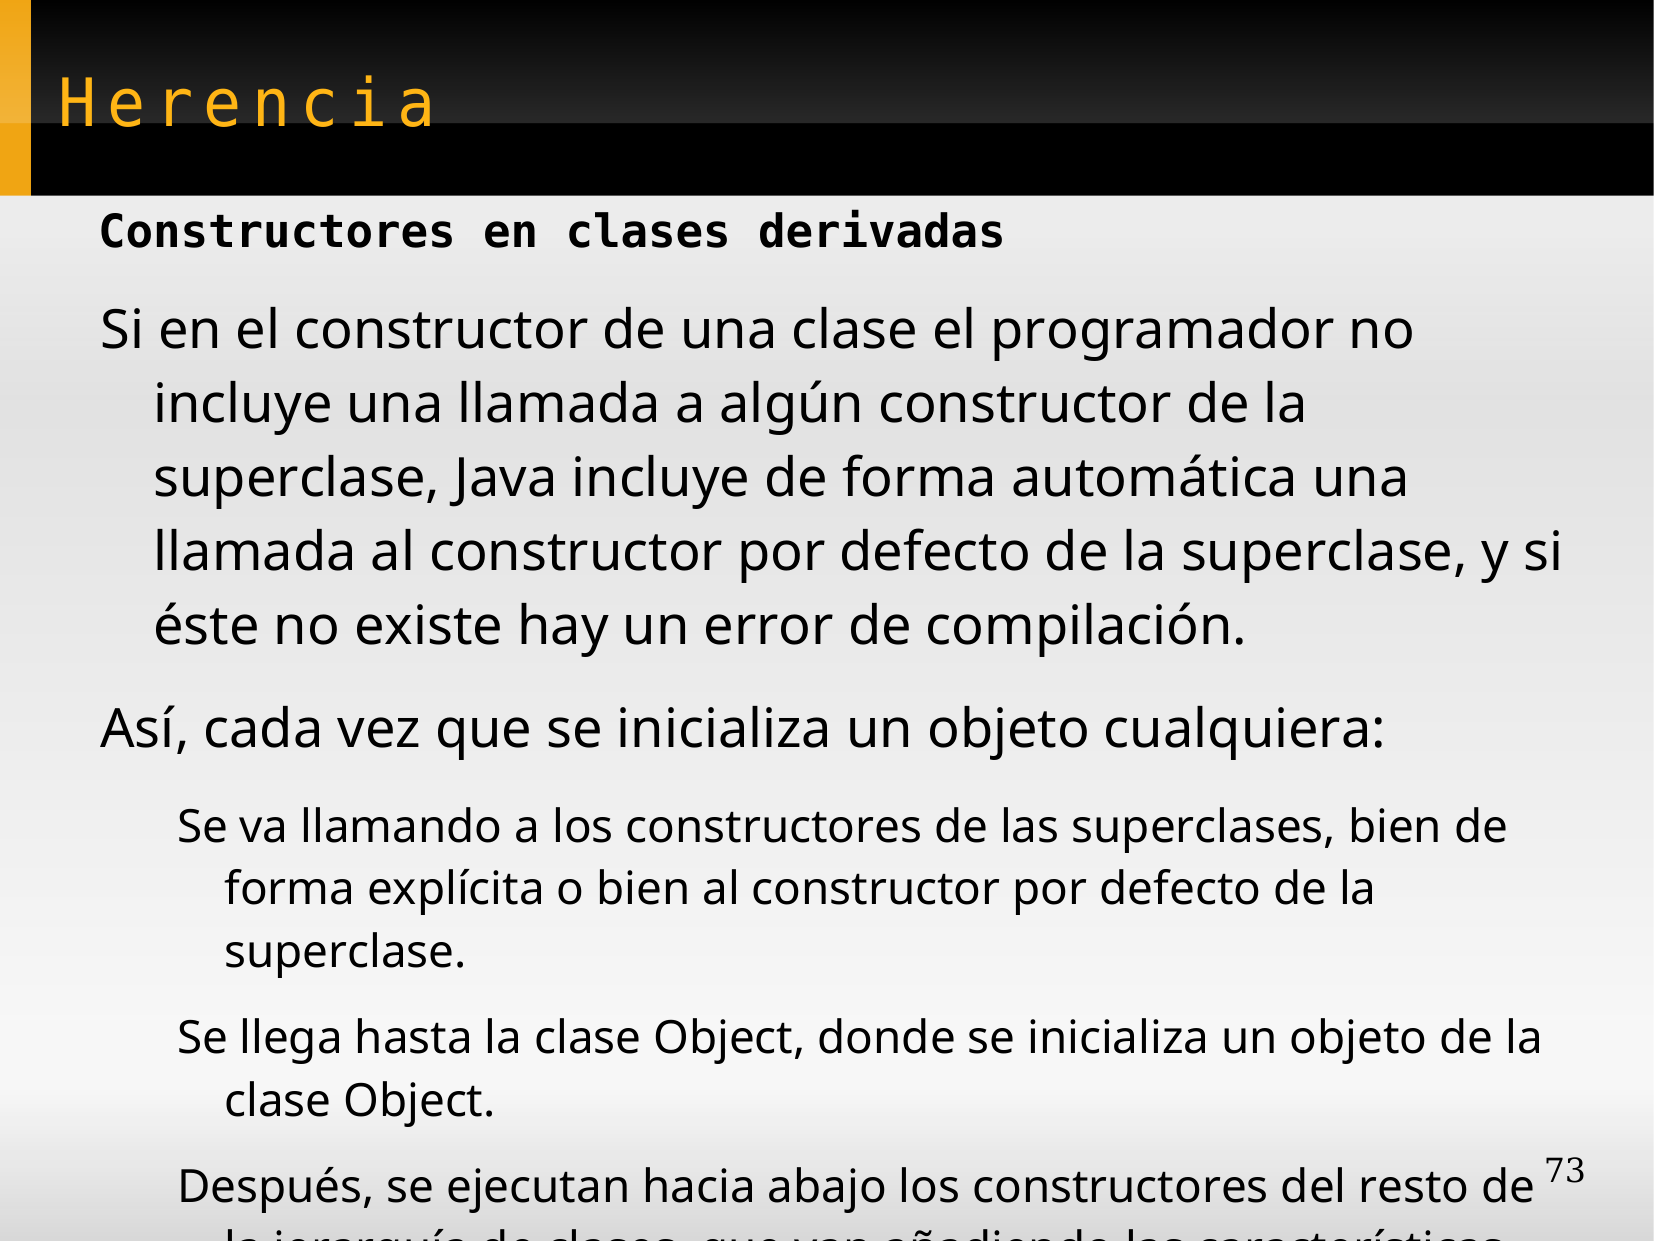

# Herencia
Constructores en clases derivadas
Si en el constructor de una clase el programador no incluye una llamada a algún constructor de la superclase, Java incluye de forma automática una llamada al constructor por defecto de la superclase, y si éste no existe hay un error de compilación.
Así, cada vez que se inicializa un objeto cualquiera:
Se va llamando a los constructores de las superclases, bien de forma explícita o bien al constructor por defecto de la superclase.
Se llega hasta la clase Object, donde se inicializa un objeto de la clase Object.
Después, se ejecutan hacia abajo los constructores del resto de la jerarquía de clases, que van añadiendo las características de cada una.
73